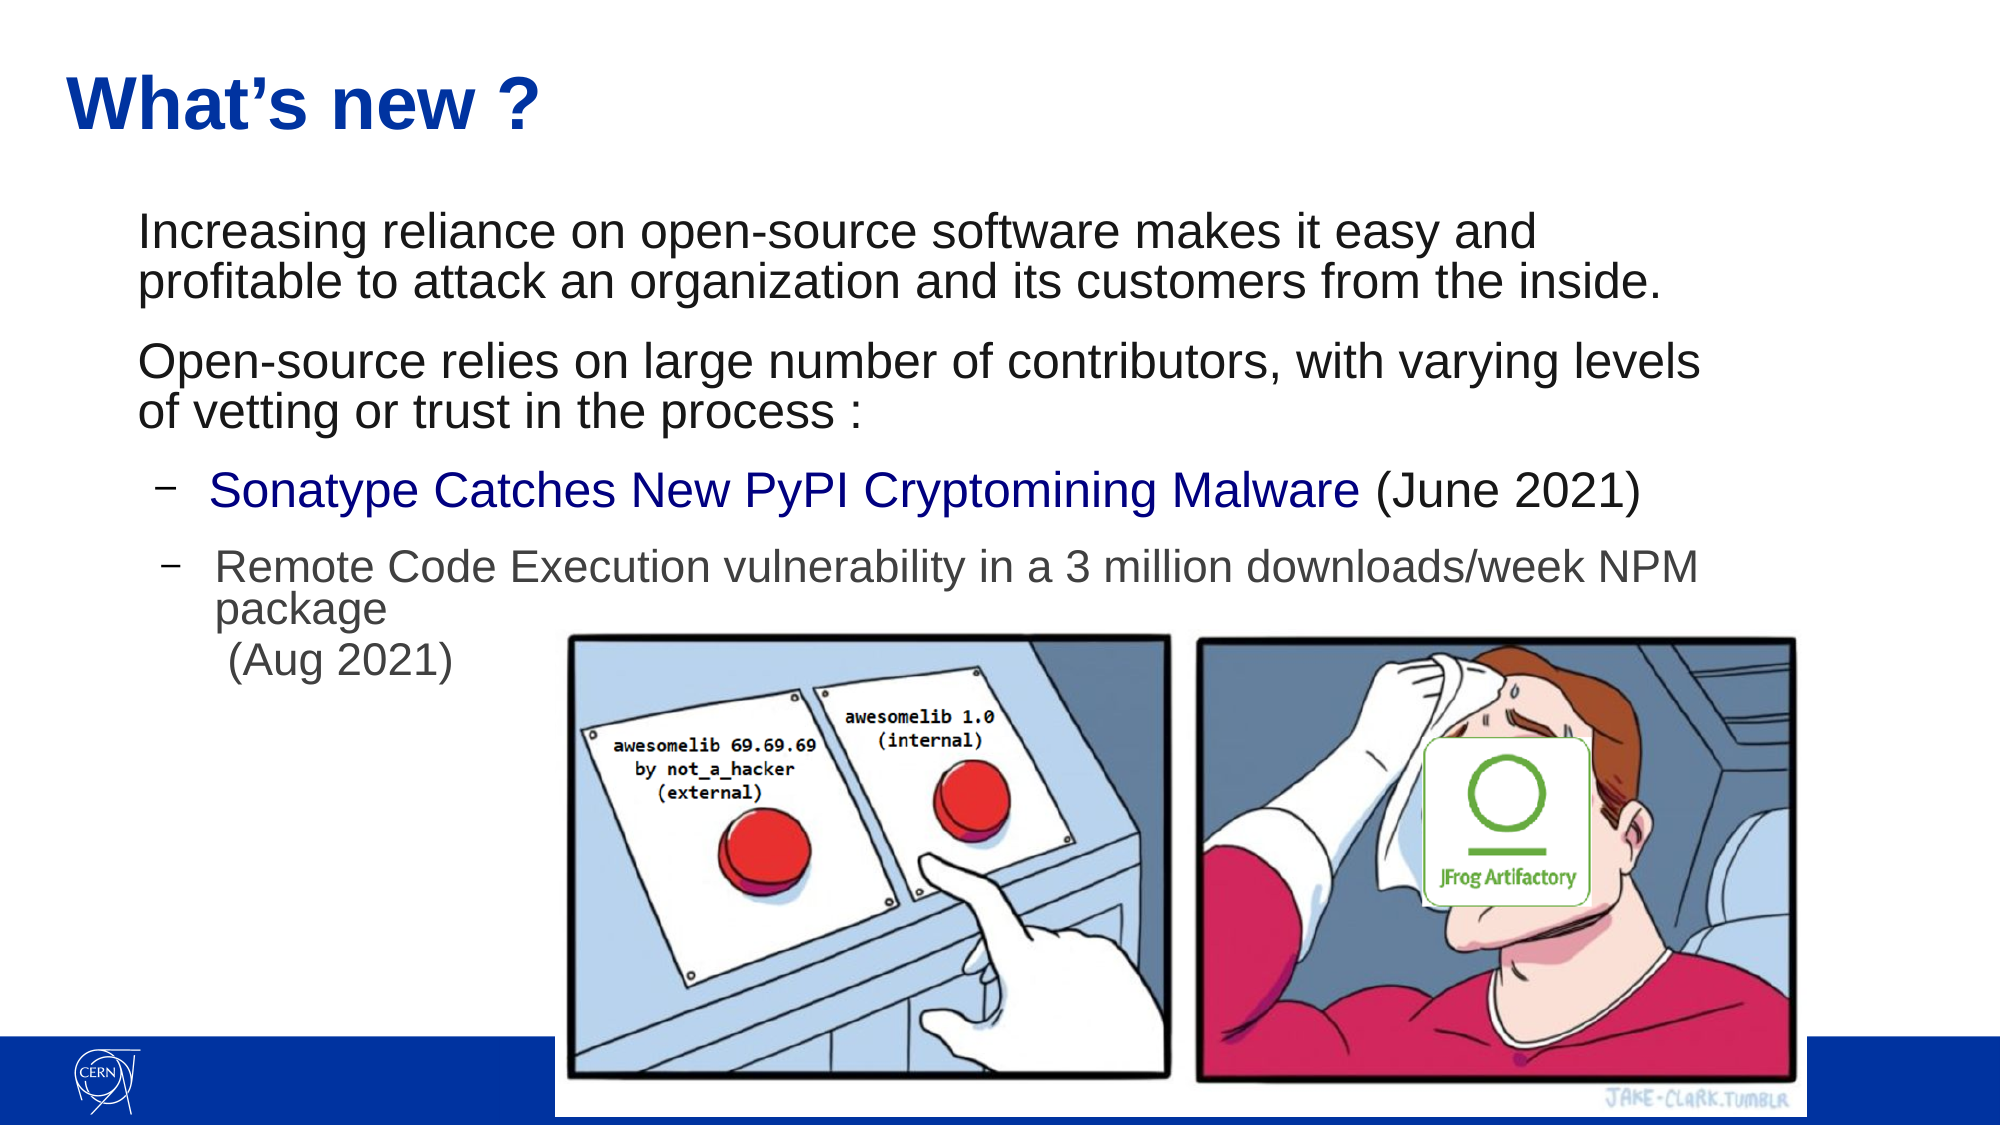

# What’s new ?
Increasing reliance on open-source software makes it easy and profitable to attack an organization and its customers from the inside.
Open-source relies on large number of contributors, with varying levels of vetting or trust in the process :
Sonatype Catches New PyPI Cryptomining Malware (June 2021)
Remote Code Execution vulnerability in a 3 million downloads/week NPM package (Aug 2021)